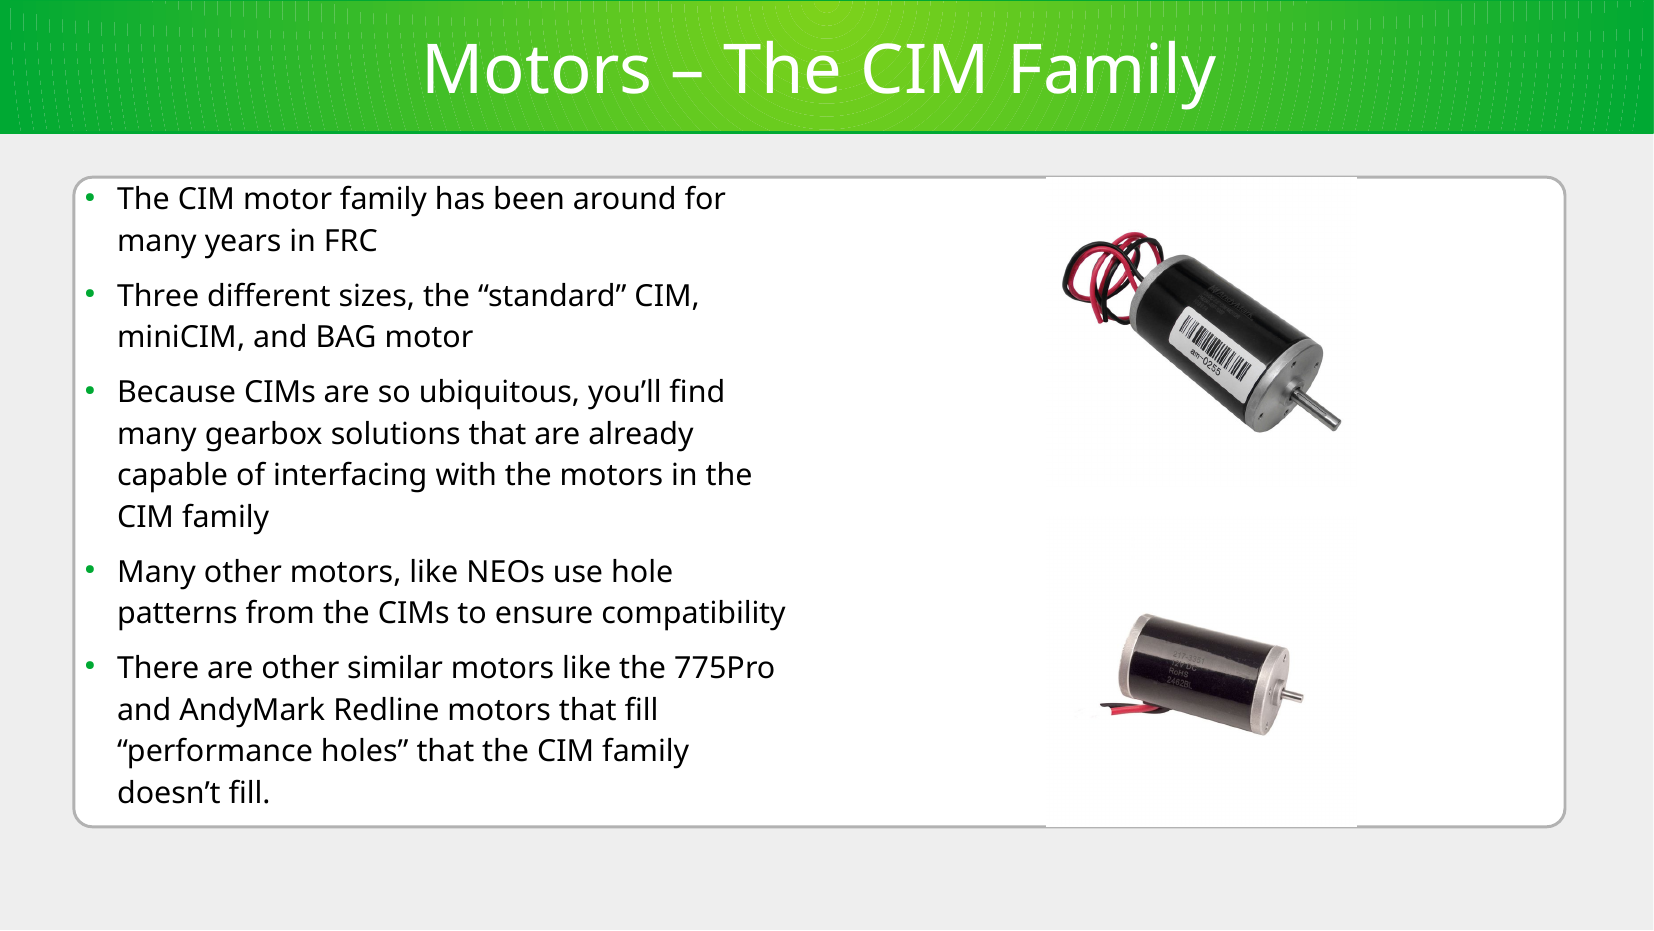

# Motors – The CIM Family
The CIM motor family has been around for many years in FRC
Three different sizes, the “standard” CIM, miniCIM, and BAG motor
Because CIMs are so ubiquitous, you’ll find many gearbox solutions that are already capable of interfacing with the motors in the CIM family
Many other motors, like NEOs use hole patterns from the CIMs to ensure compatibility
There are other similar motors like the 775Pro and AndyMark Redline motors that fill “performance holes” that the CIM family doesn’t fill.